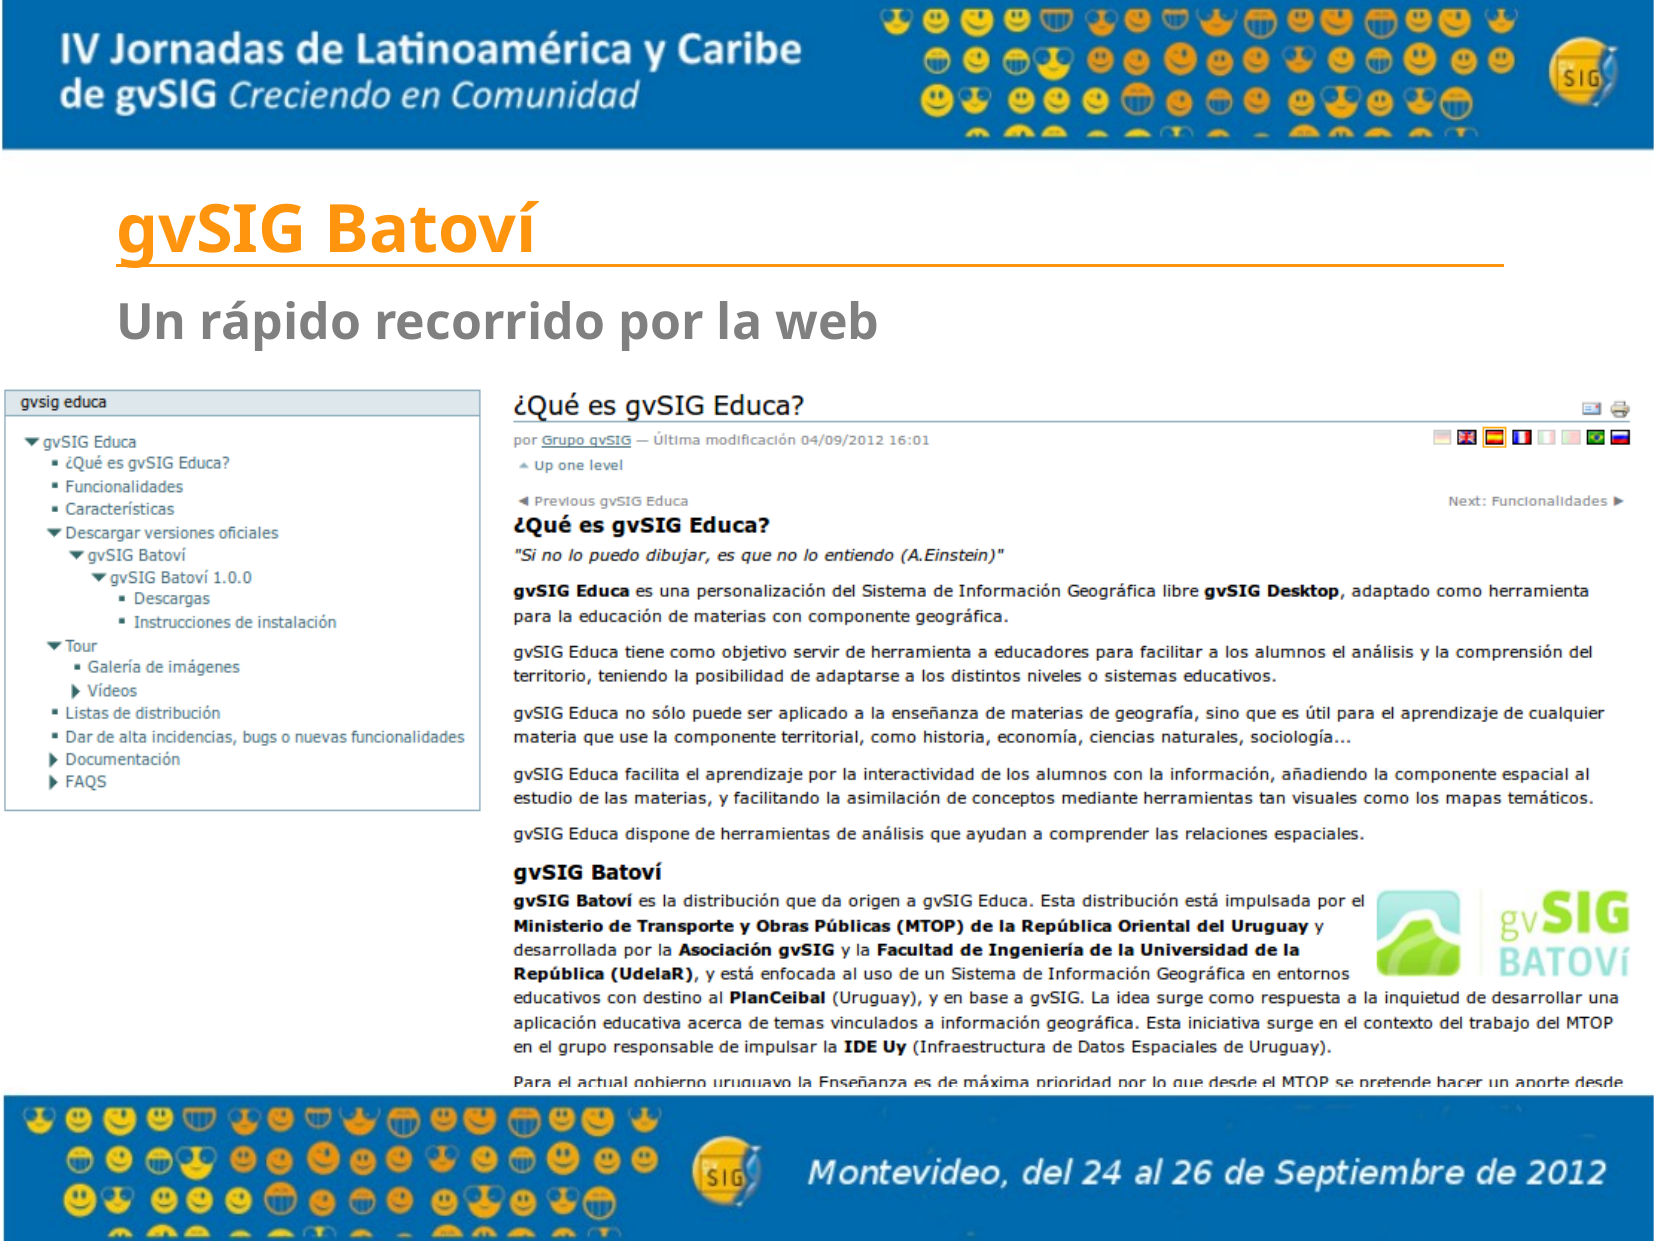

# gvSIG Batoví
Un rápido recorrido por la web